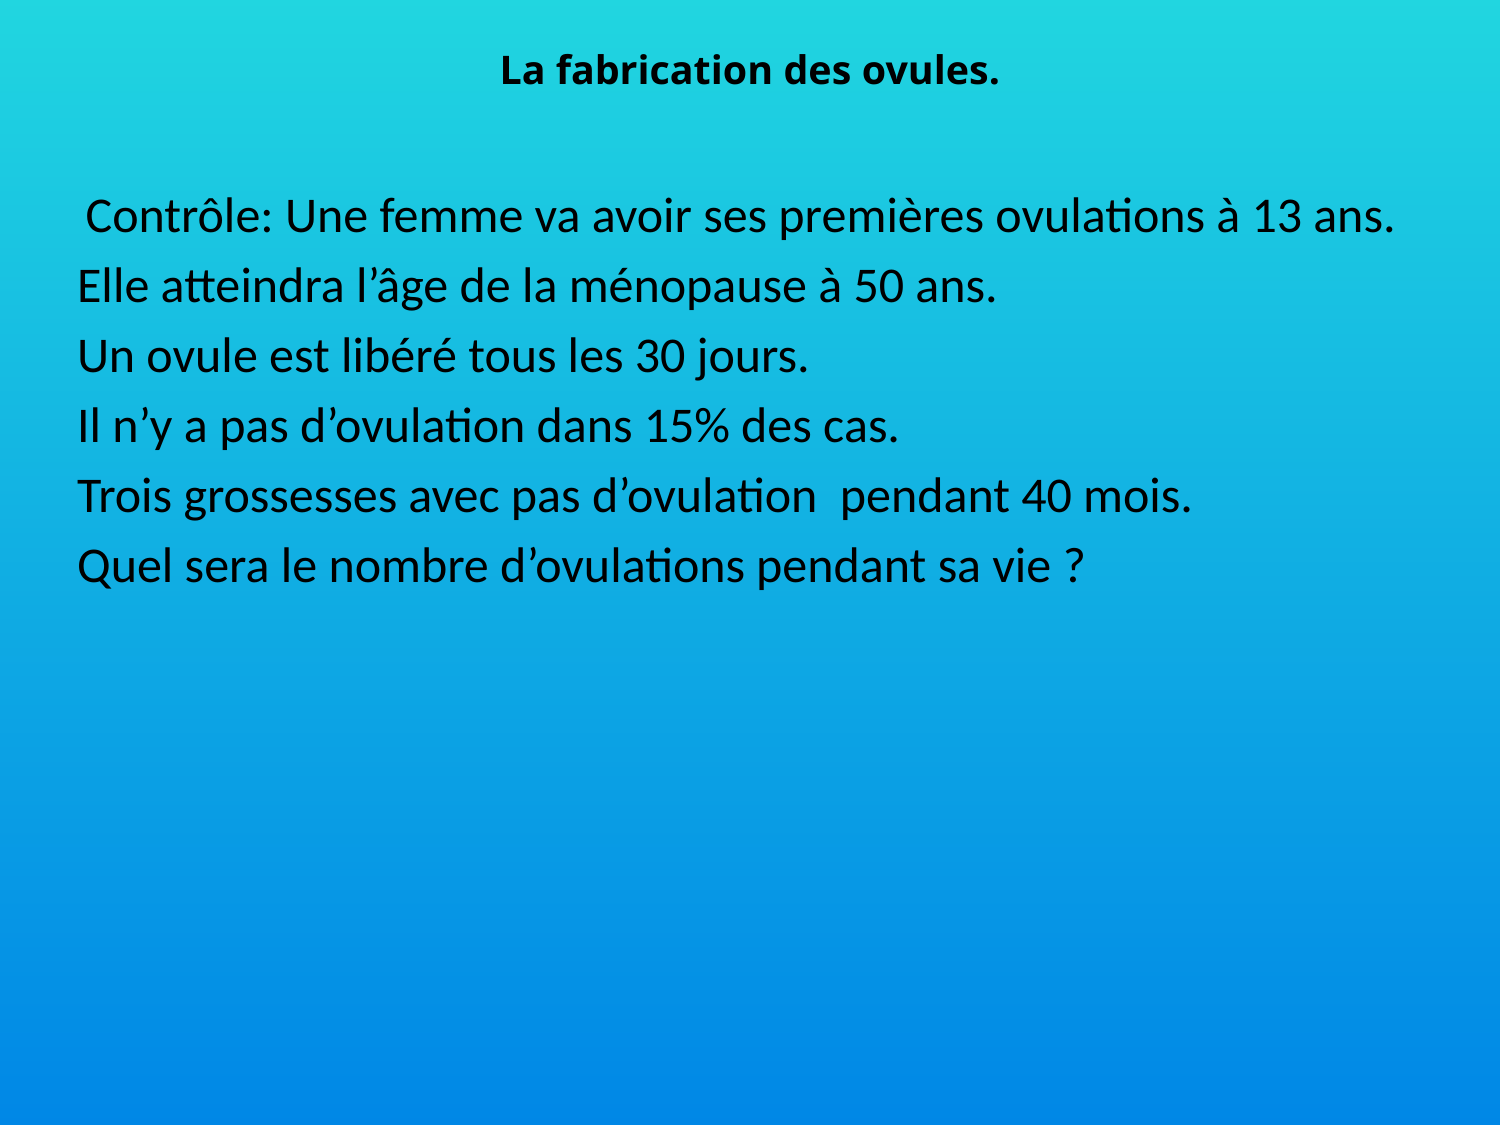

# La fabrication des ovules.
 Contrôle: Une femme va avoir ses premières ovulations à 13 ans.
Elle atteindra l’âge de la ménopause à 50 ans.
Un ovule est libéré tous les 30 jours.
Il n’y a pas d’ovulation dans 15% des cas.
Trois grossesses avec pas d’ovulation pendant 40 mois.
Quel sera le nombre d’ovulations pendant sa vie ?